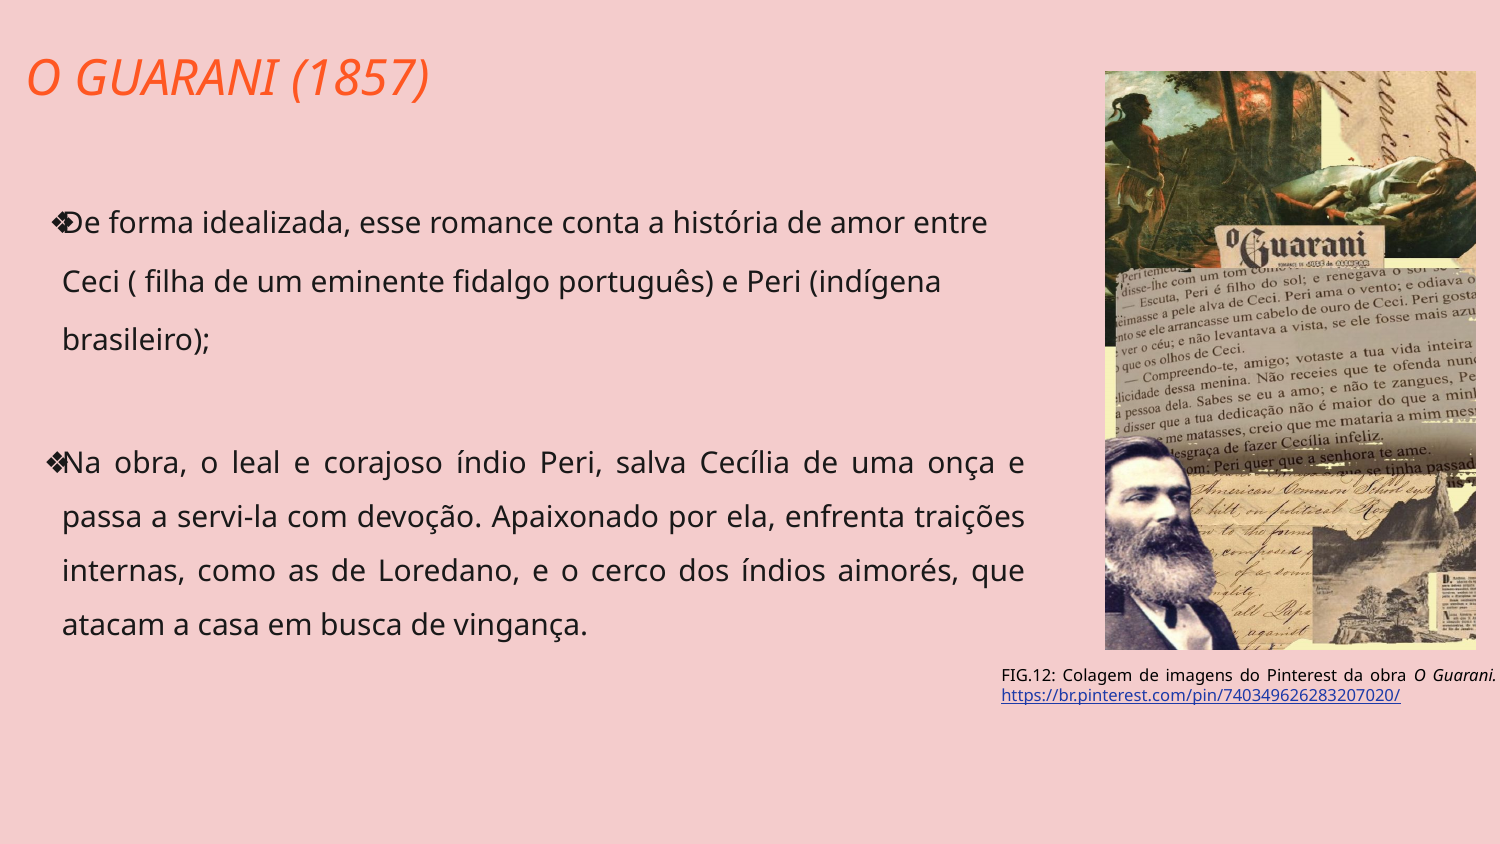

# O GUARANI (1857)
De forma idealizada, esse romance conta a história de amor entre Ceci ( filha de um eminente fidalgo português) e Peri (indígena brasileiro);
Na obra, o leal e corajoso índio Peri, salva Cecília de uma onça e passa a servi-la com devoção. Apaixonado por ela, enfrenta traições internas, como as de Loredano, e o cerco dos índios aimorés, que atacam a casa em busca de vingança.
FIG.12: Colagem de imagens do Pinterest da obra O Guarani. https://br.pinterest.com/pin/740349626283207020/